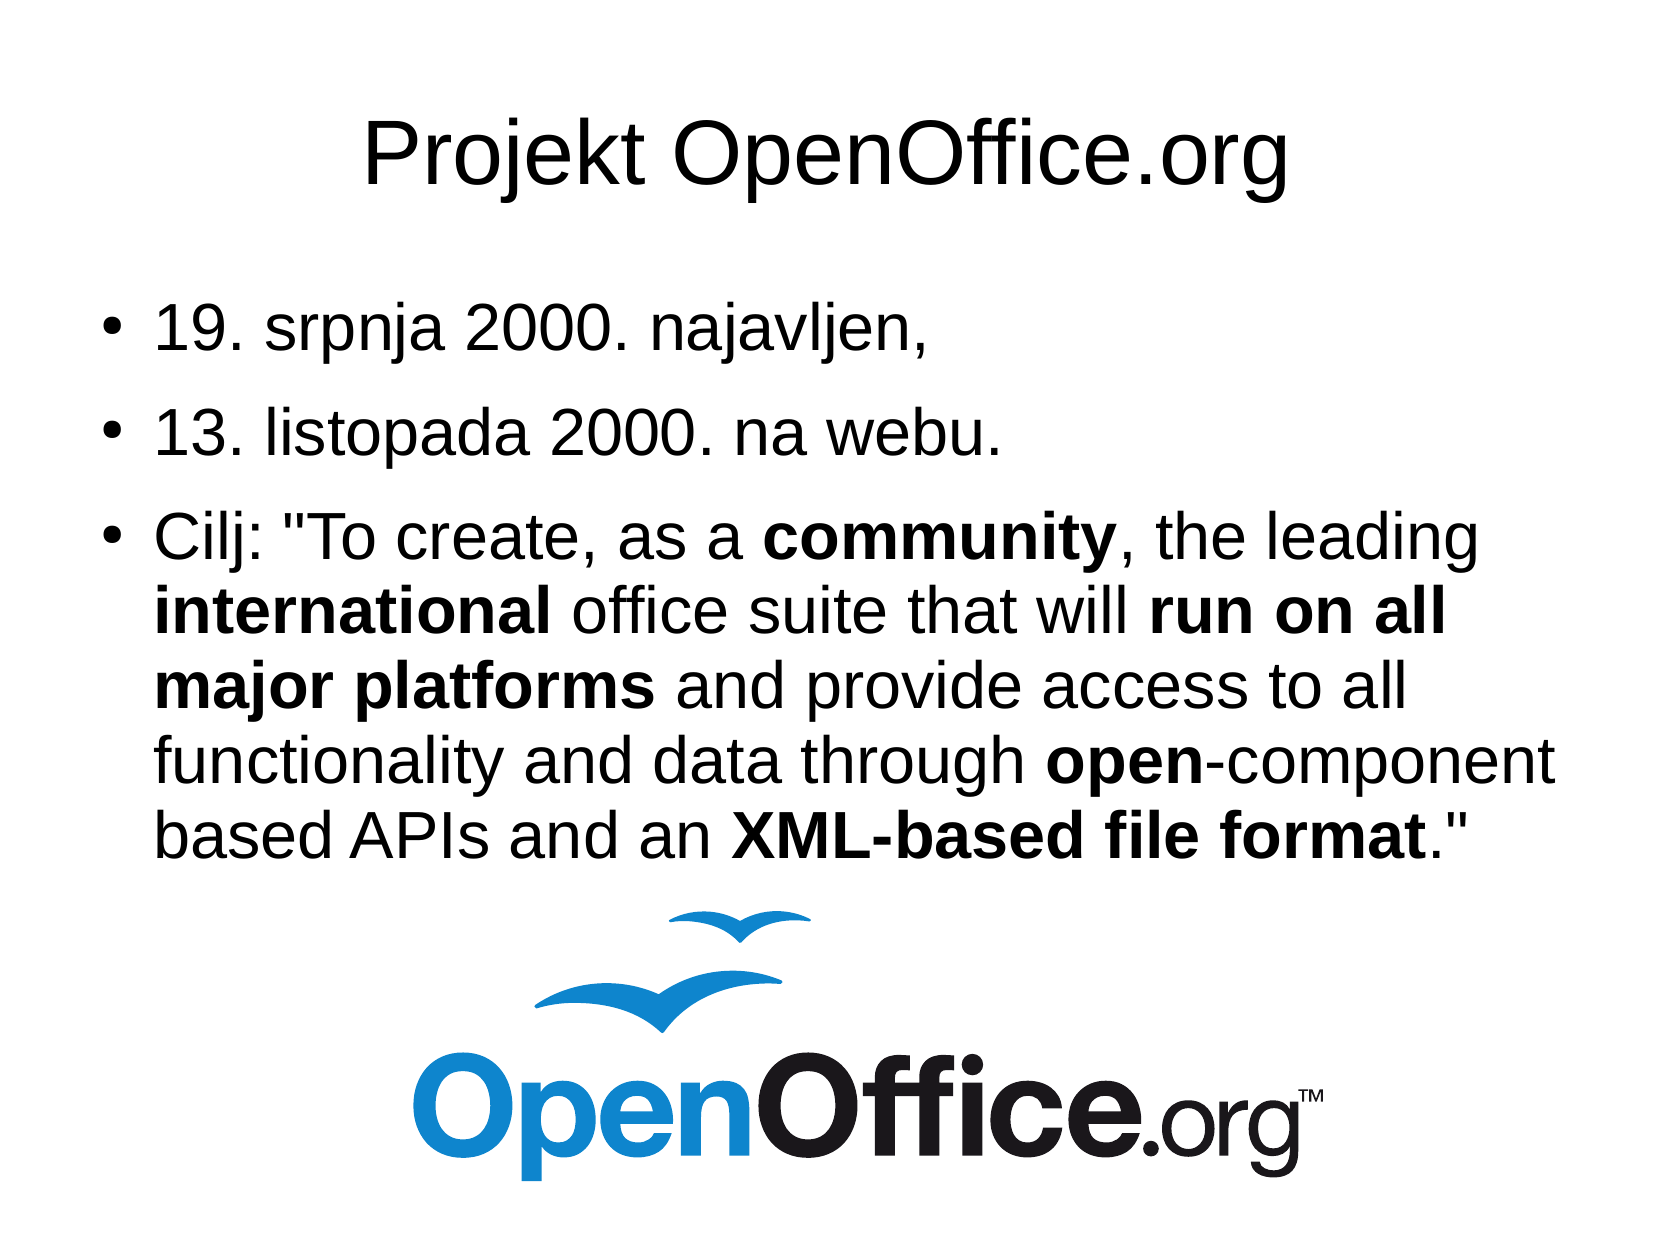

# Projekt OpenOffice.org
19. srpnja 2000. najavljen,
13. listopada 2000. na webu.
Cilj: "To create, as a community, the leading international office suite that will run on all major platforms and provide access to all functionality and data through open-component based APIs and an XML-based file format."